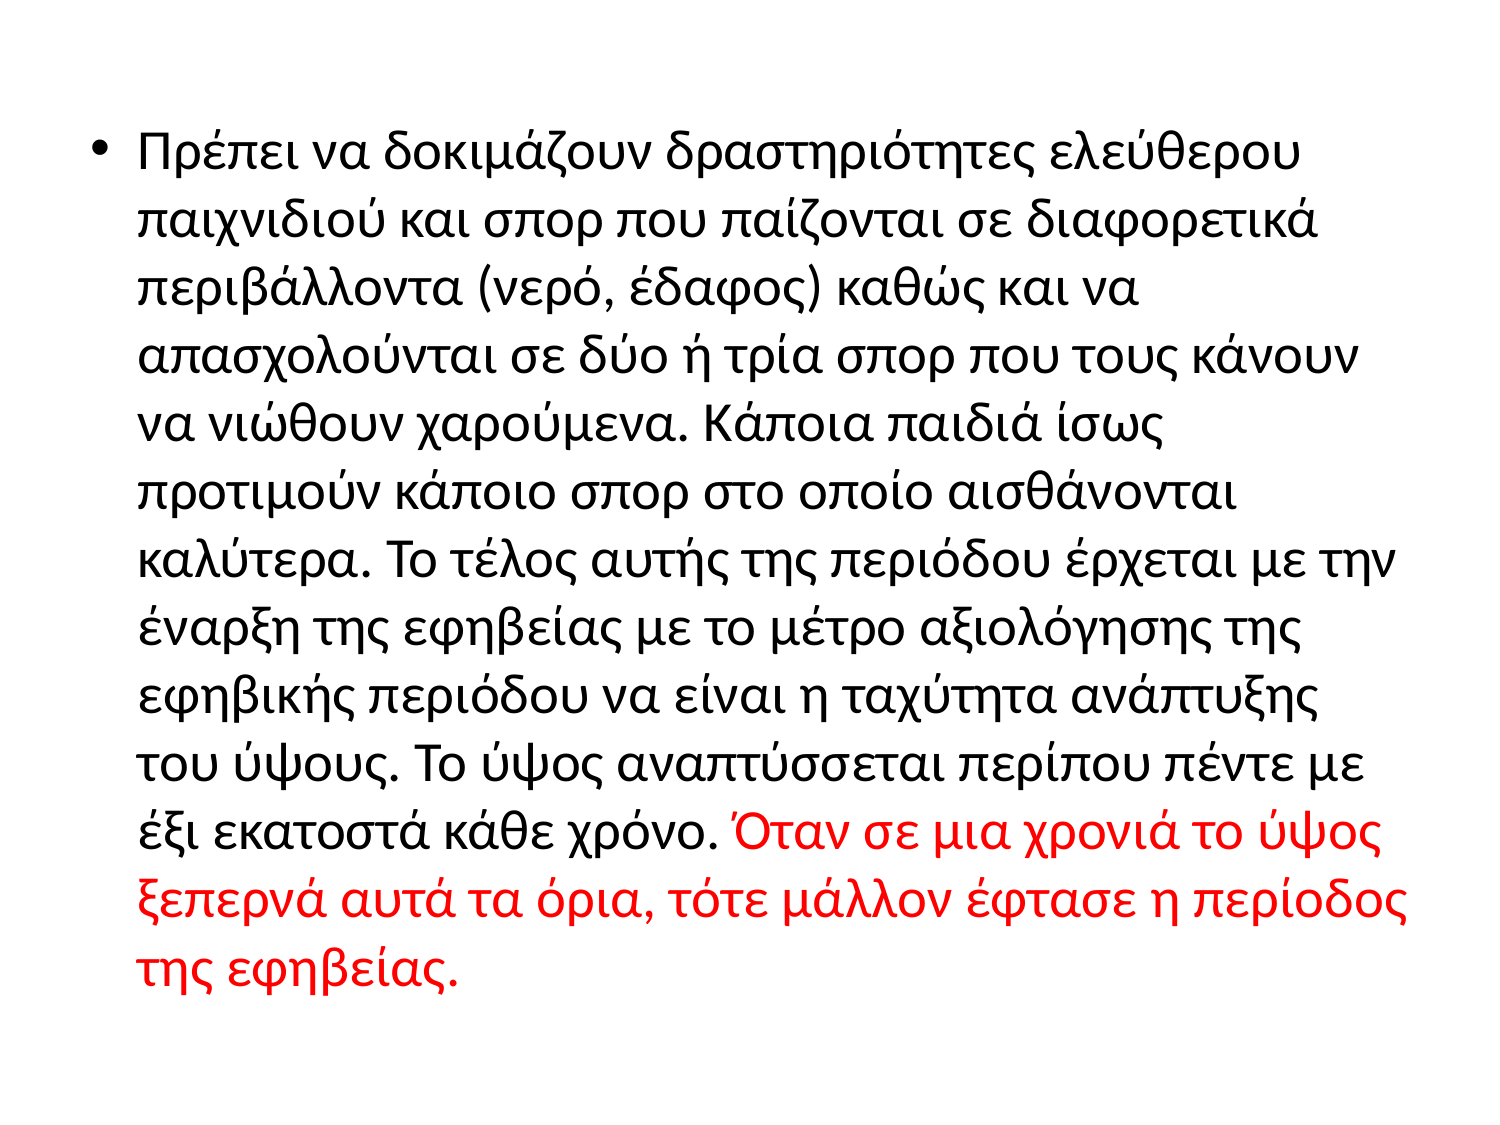

# Πρέπει να δοκιμάζουν δραστηριότητες ελεύθερου παιχνιδιού και σπορ που παίζονται σε διαφορετικά περιβάλλοντα (νερό, έδαφος) καθώς και να απασχολούνται σε δύο ή τρία σπορ που τους κάνουν να νιώθουν χαρούμενα. Κάποια παιδιά ίσως προτιμούν κάποιο σπορ στο οποίο αισθάνονται καλύτερα. Το τέλος αυτής της περιόδου έρχεται με την έναρξη της εφηβείας με το μέτρο αξιολόγησης της εφηβικής περιόδου να είναι η ταχύτητα ανάπτυξης του ύψους. Το ύψος αναπτύσσεται περίπου πέντε με έξι εκατοστά κάθε χρόνο. Όταν σε μια χρονιά το ύψος ξεπερνά αυτά τα όρια, τότε μάλλον έφτασε η περίοδος της εφηβείας.